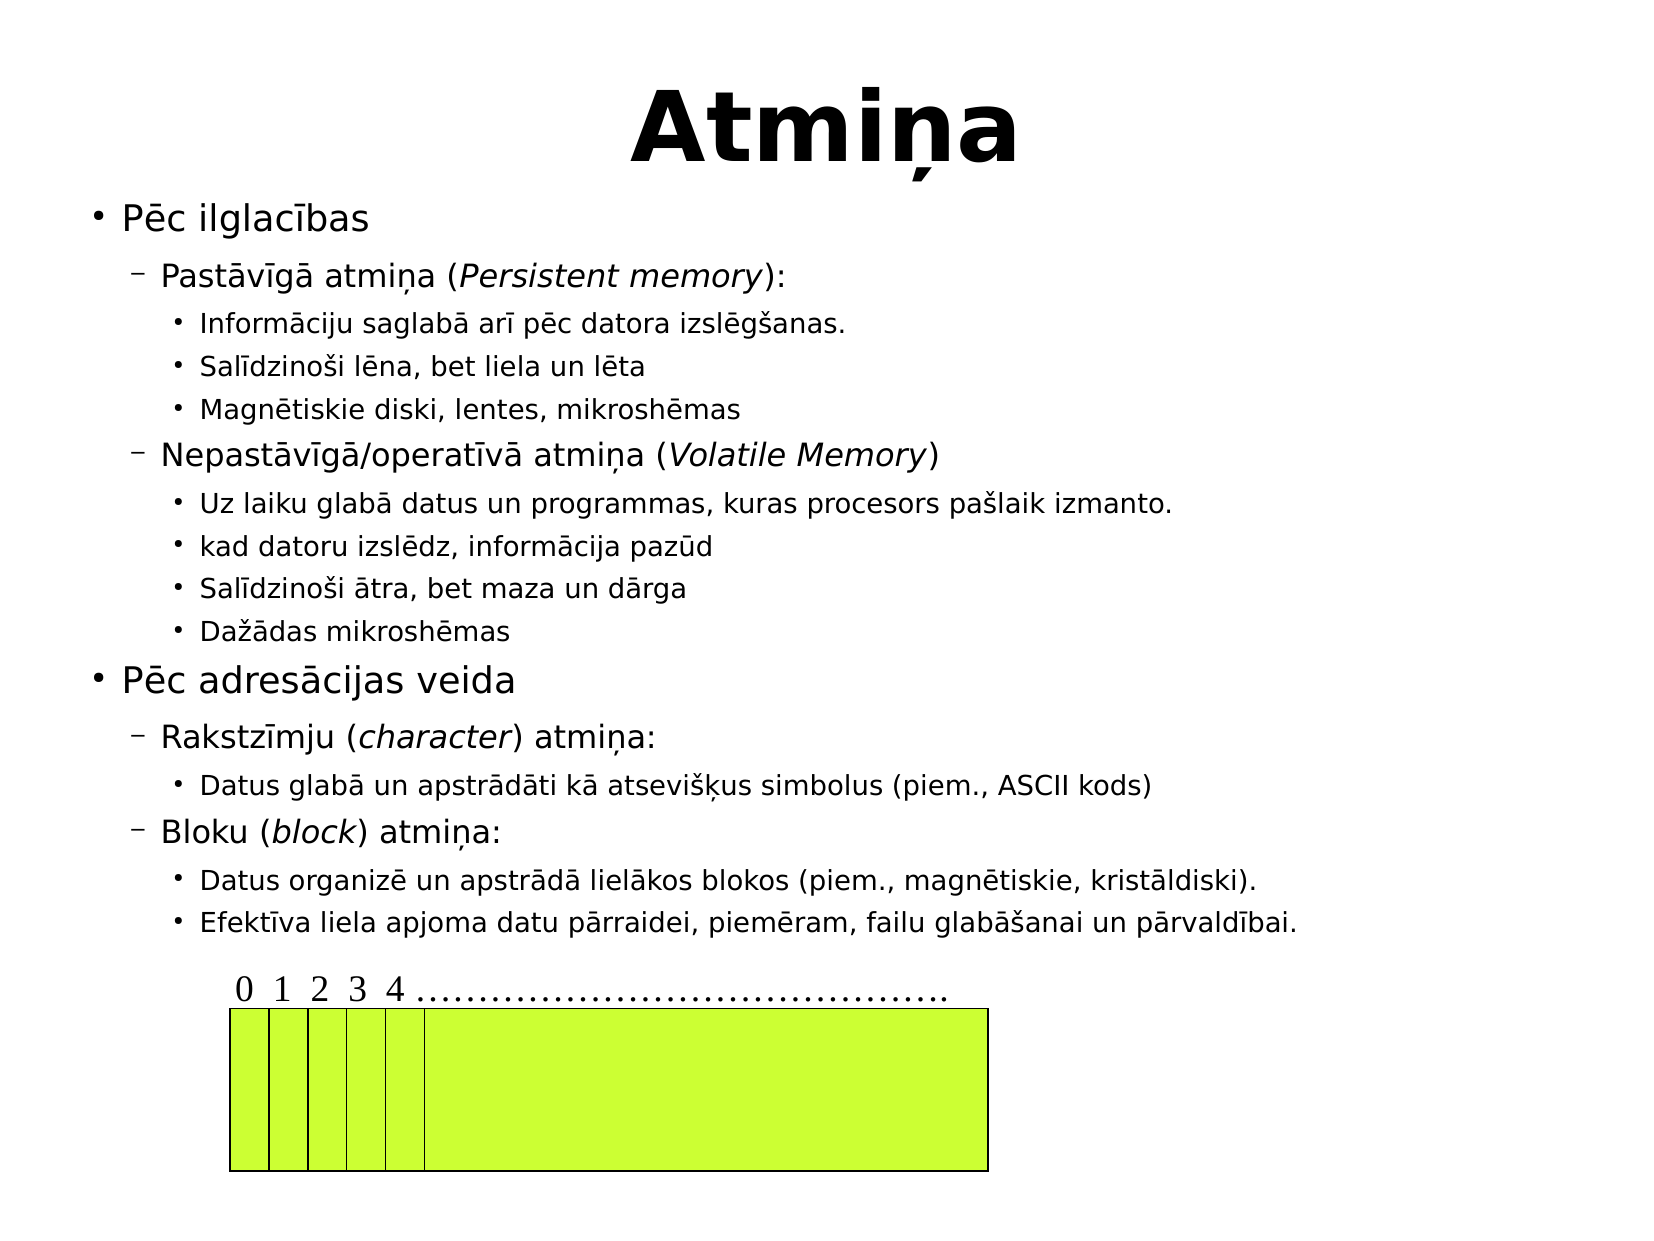

# Atmiņa
Pēc ilglacības
Pastāvīgā atmiņa (Persistent memory):
Informāciju saglabā arī pēc datora izslēgšanas.
Salīdzinoši lēna, bet liela un lēta
Magnētiskie diski, lentes, mikroshēmas
Nepastāvīgā/operatīvā atmiņa (Volatile Memory)
Uz laiku glabā datus un programmas, kuras procesors pašlaik izmanto.
kad datoru izslēdz, informācija pazūd
Salīdzinoši ātra, bet maza un dārga
Dažādas mikroshēmas
Pēc adresācijas veida
Rakstzīmju (character) atmiņa:
Datus glabā un apstrādāti kā atsevišķus simbolus (piem., ASCII kods)
Bloku (block) atmiņa:
Datus organizē un apstrādā lielākos blokos (piem., magnētiskie, kristāldiski).
Efektīva liela apjoma datu pārraidei, piemēram, failu glabāšanai un pārvaldībai.
0 1 2 3 4 …………………………………….